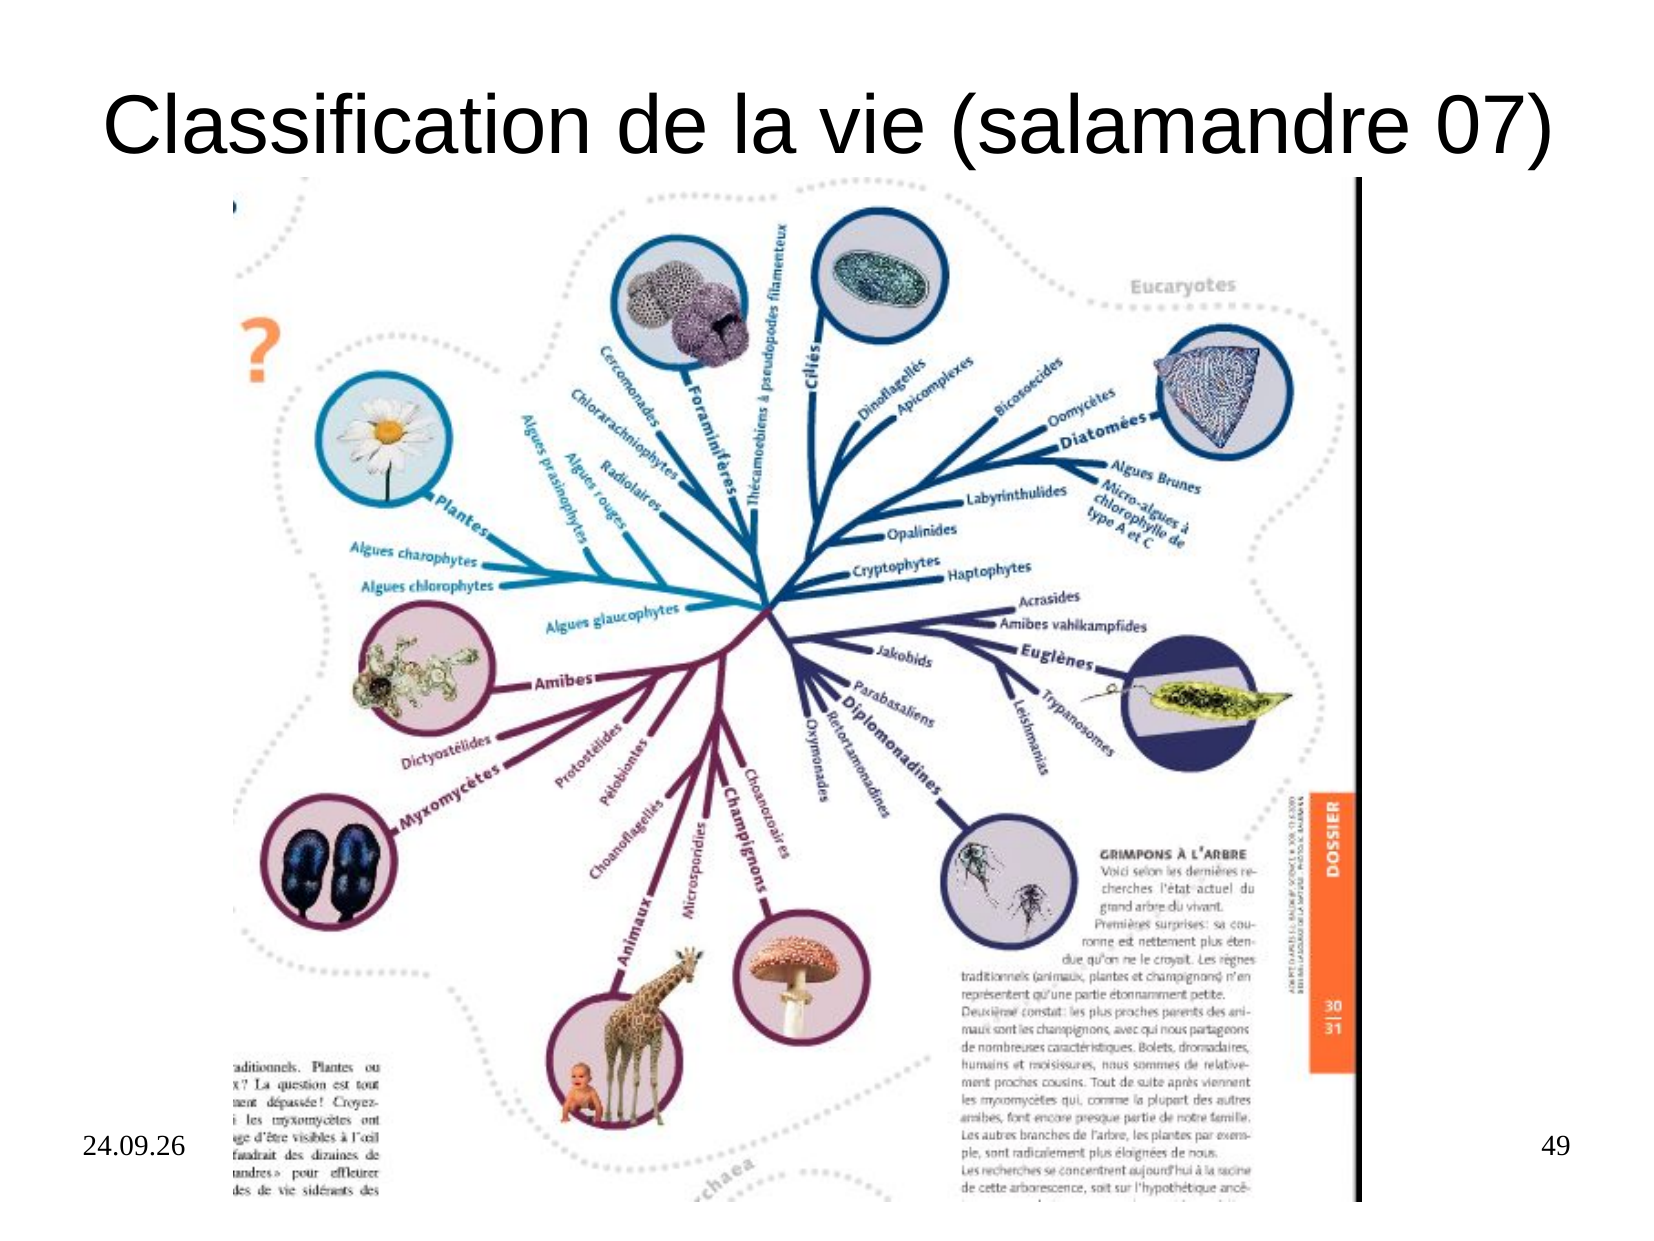

# Classification de la vie (salamandre 07)
J.-C. Martin
49